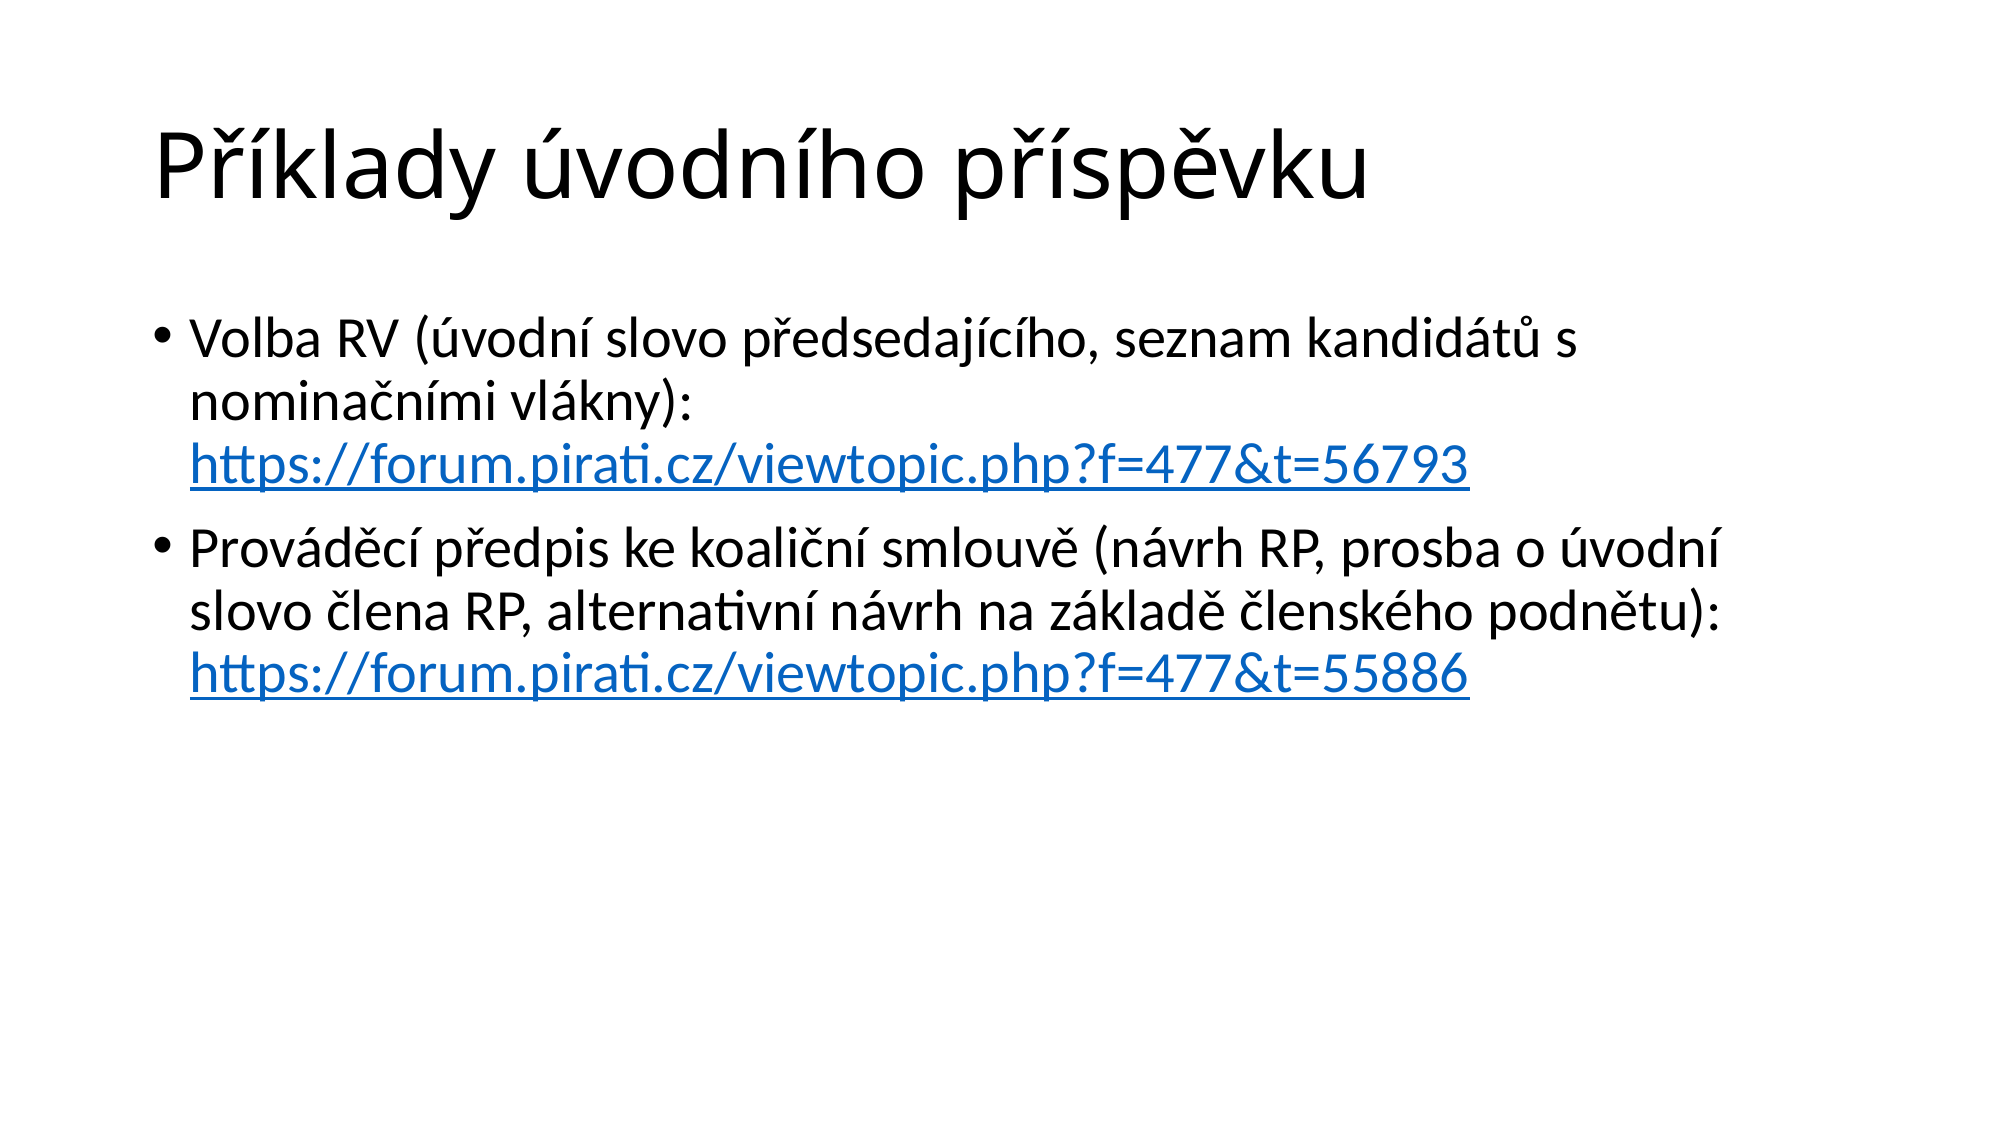

# Příklady úvodního příspěvku
Volba RV (úvodní slovo předsedajícího, seznam kandidátů s nominačními vlákny): https://forum.pirati.cz/viewtopic.php?f=477&t=56793
Prováděcí předpis ke koaliční smlouvě (návrh RP, prosba o úvodní slovo člena RP, alternativní návrh na základě členského podnětu): https://forum.pirati.cz/viewtopic.php?f=477&t=55886